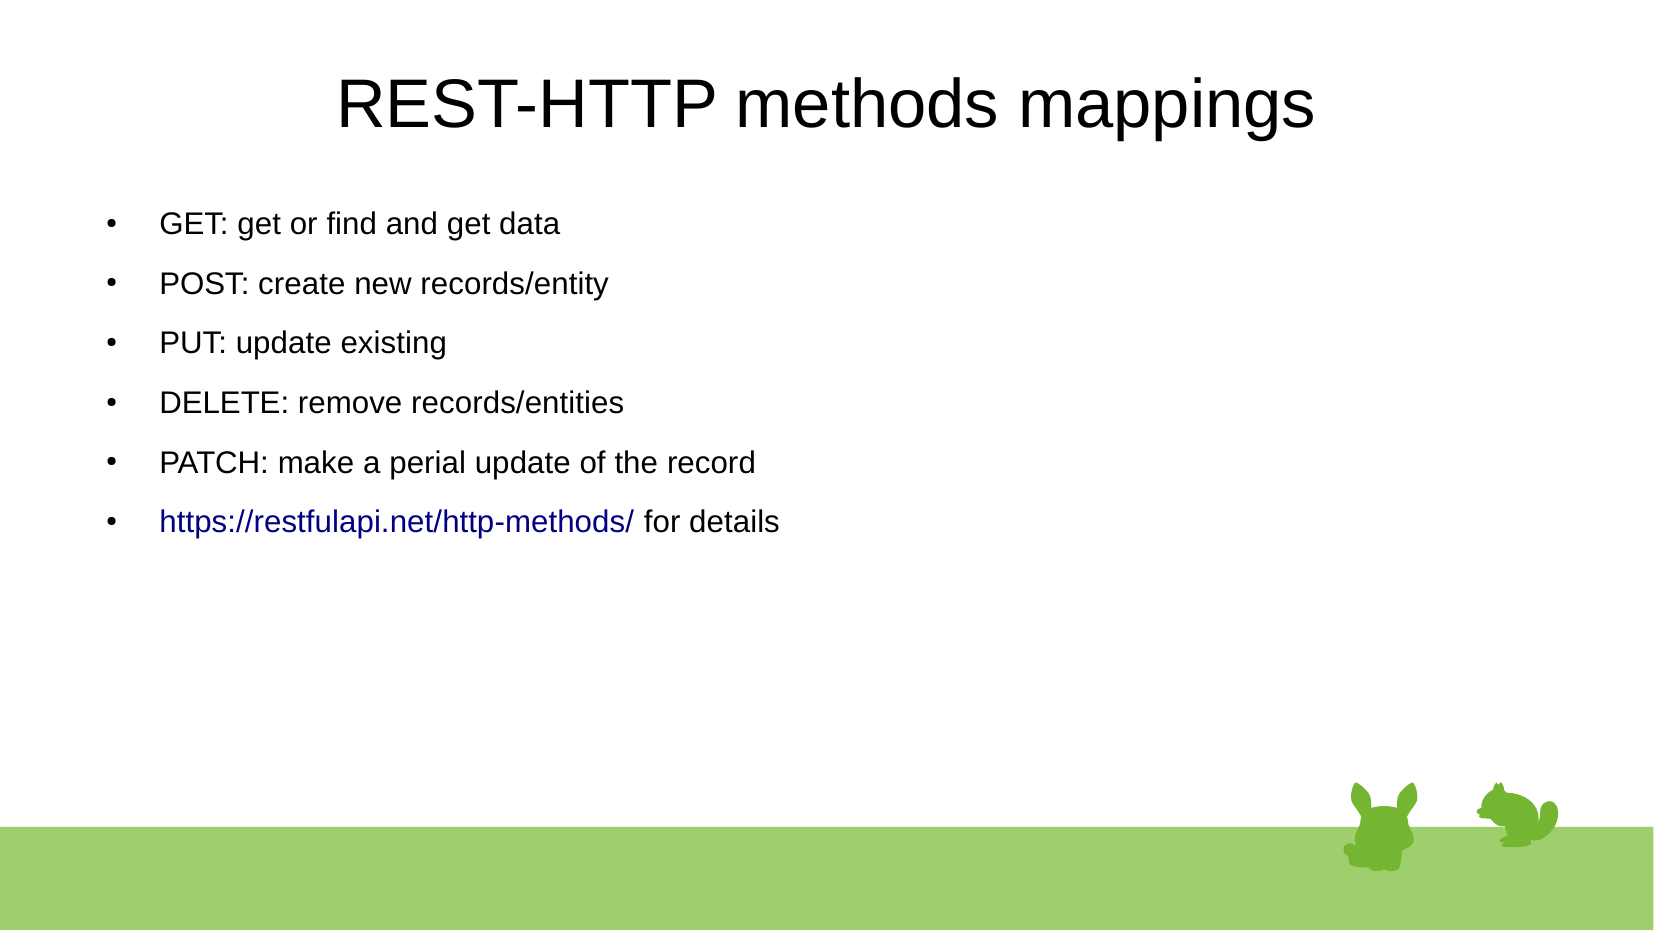

# REST-HTTP methods mappings
GET: get or find and get data
POST: create new records/entity
PUT: update existing
DELETE: remove records/entities
PATCH: make a perial update of the record
https://restfulapi.net/http-methods/ for details